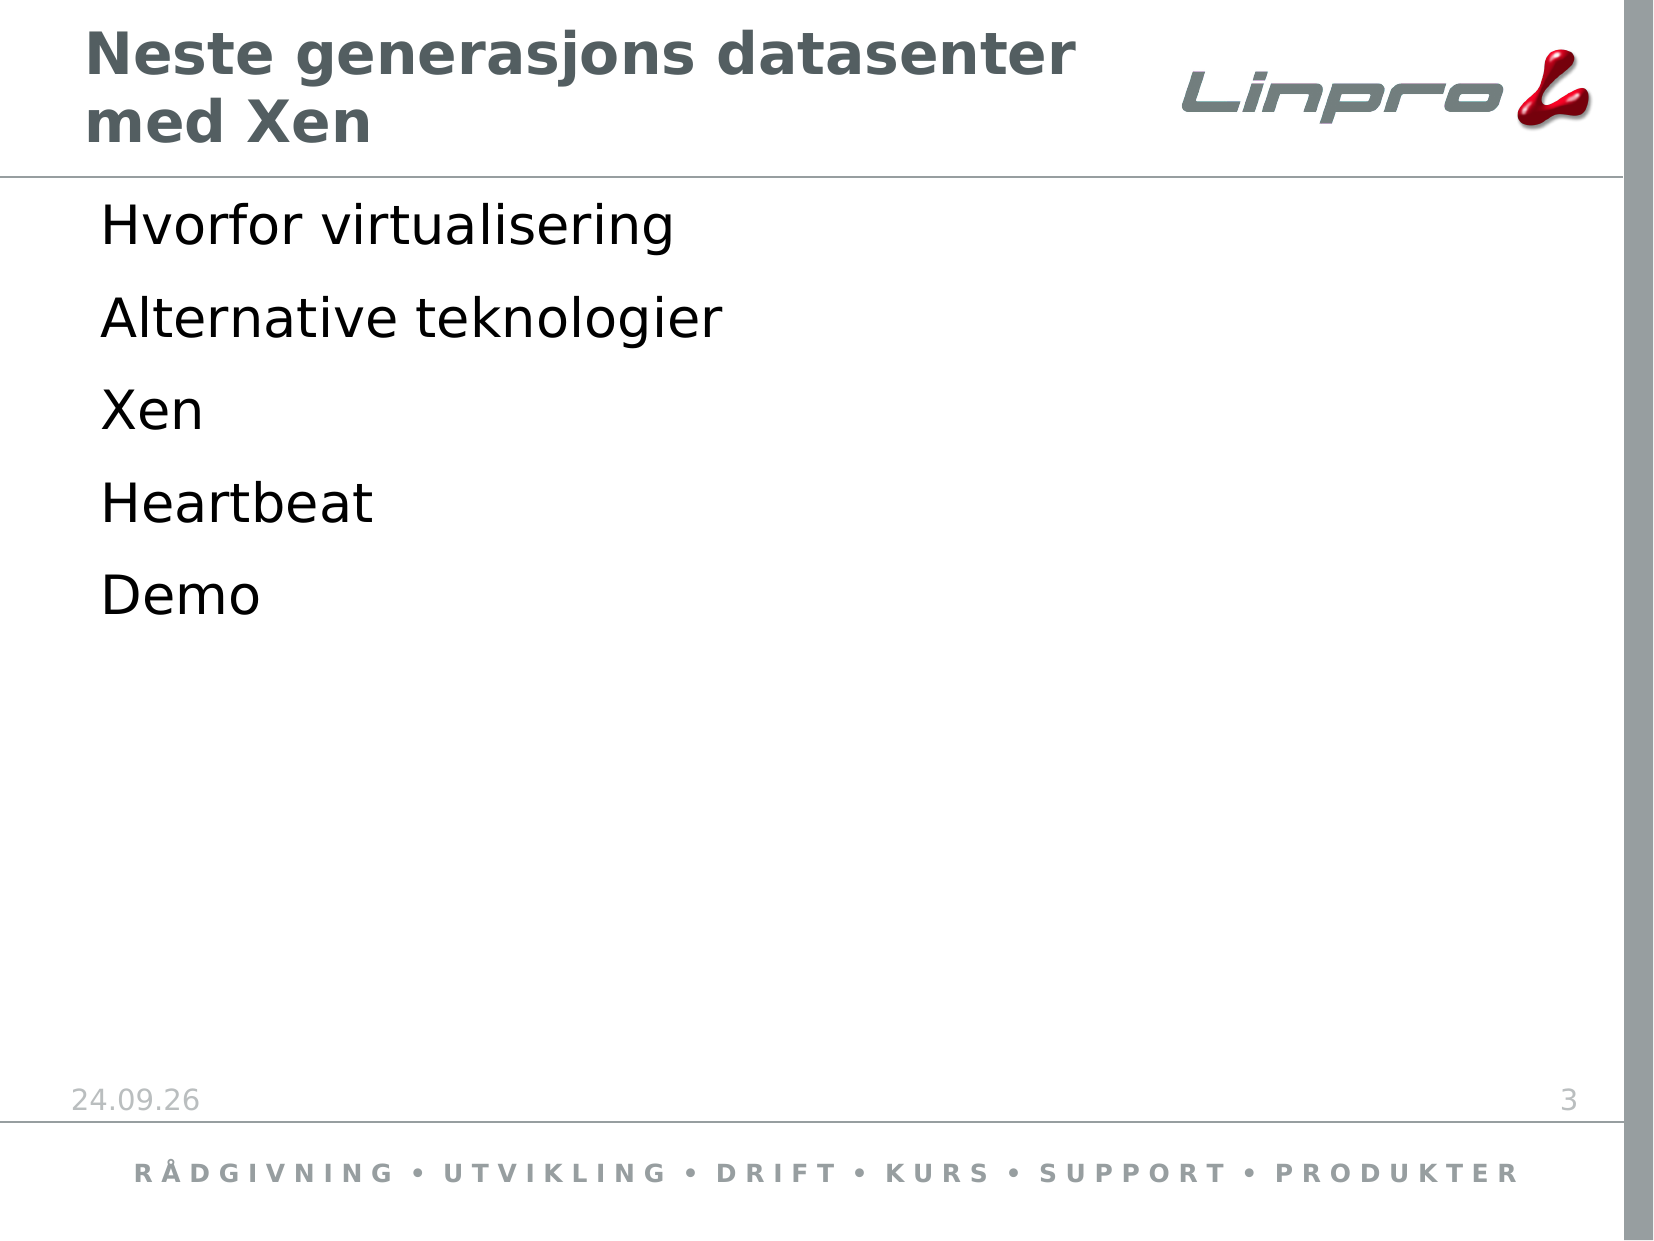

# Neste generasjons datasenter med Xen
Hvorfor virtualisering
Alternative teknologier
Xen
Heartbeat
Demo
3